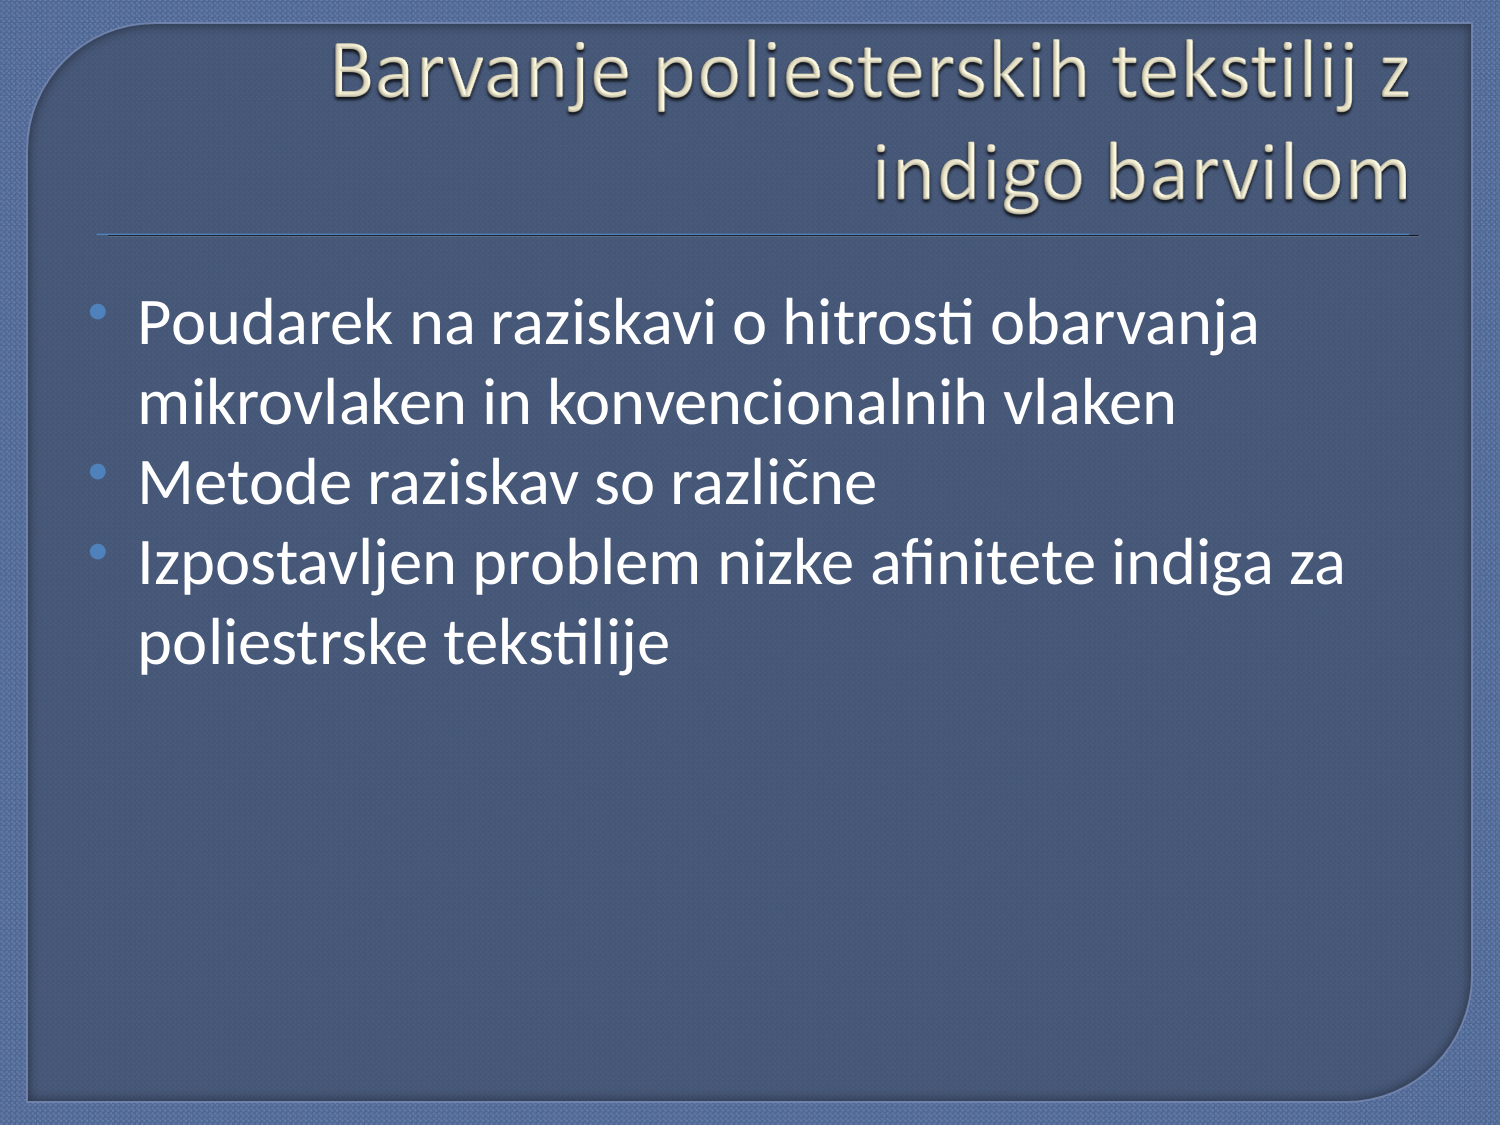

# Poudarek na raziskavi o hitrosti obarvanja mikrovlaken in konvencionalnih vlaken
Metode raziskav so različne
Izpostavljen problem nizke afinitete indiga za poliestrske tekstilije